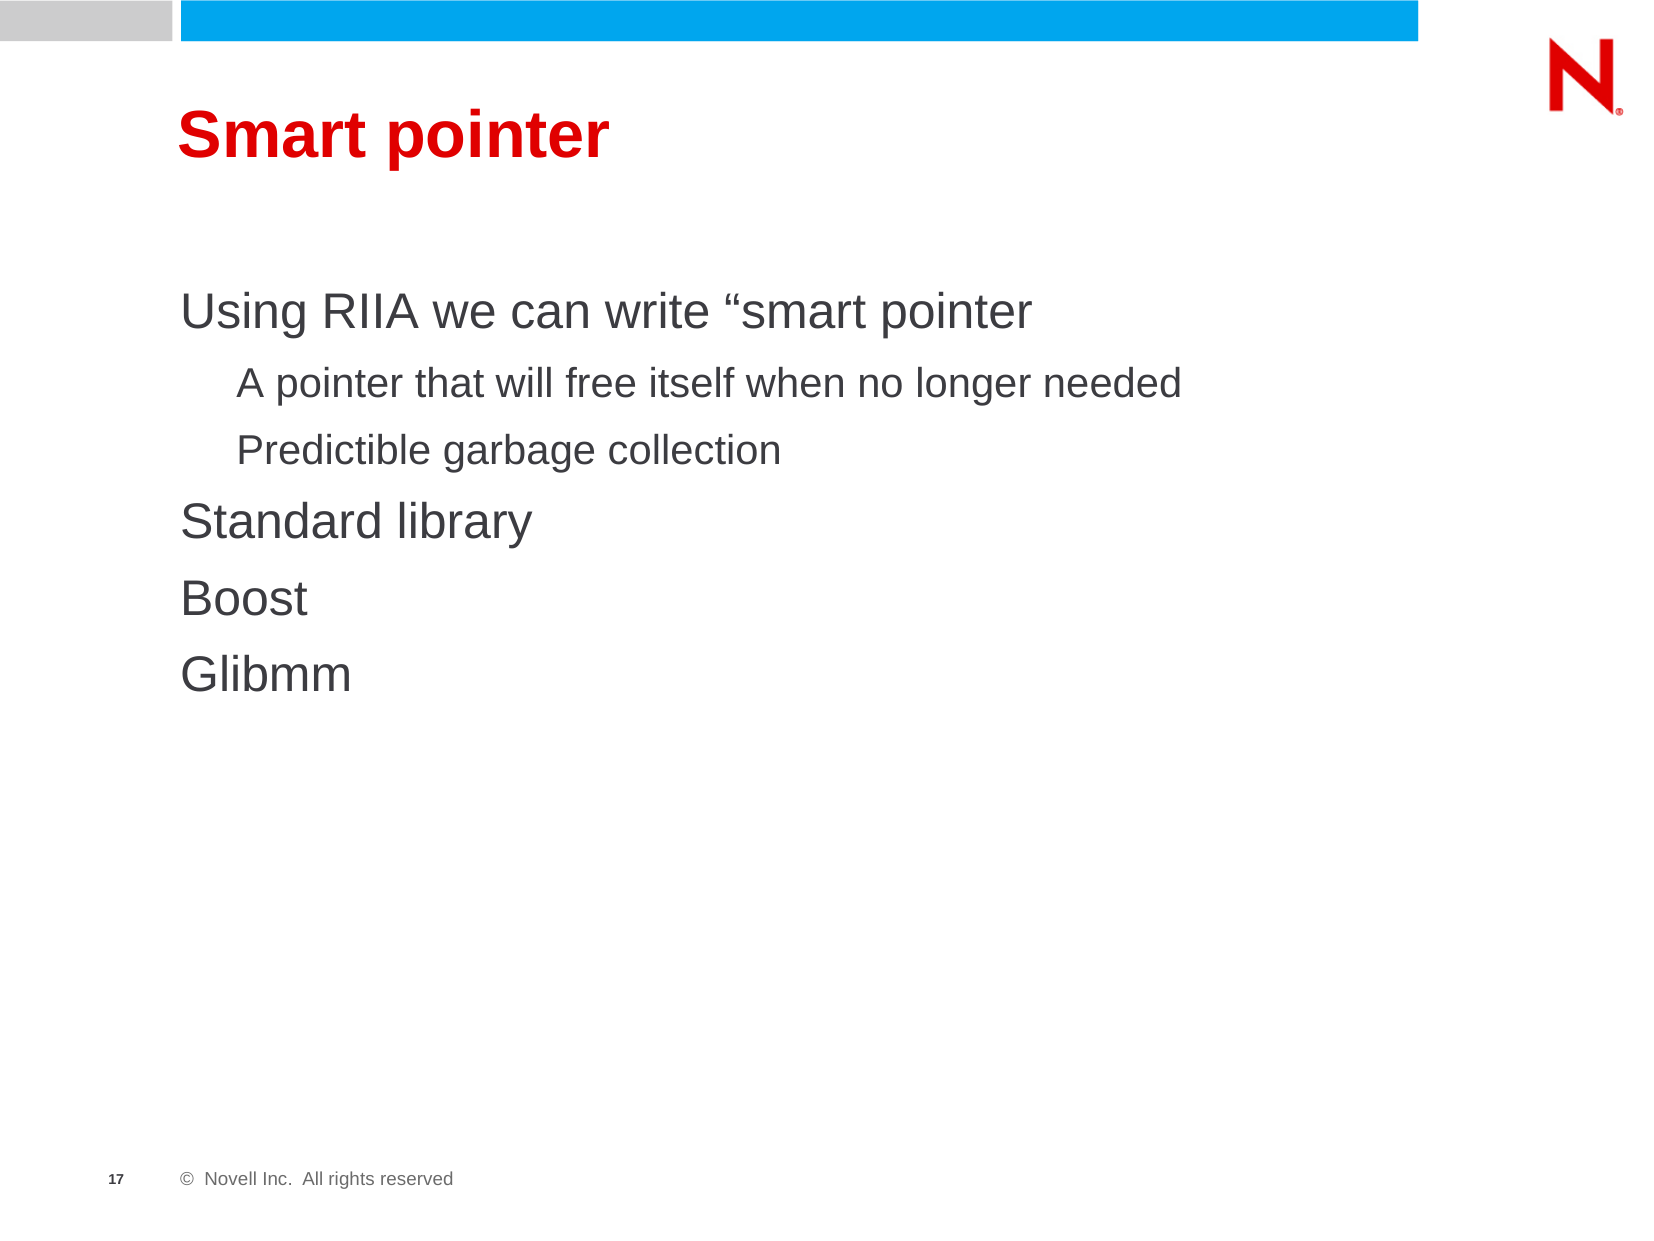

# Smart pointer
Using RIIA we can write “smart pointer
A pointer that will free itself when no longer needed
Predictible garbage collection
Standard library
Boost
Glibmm